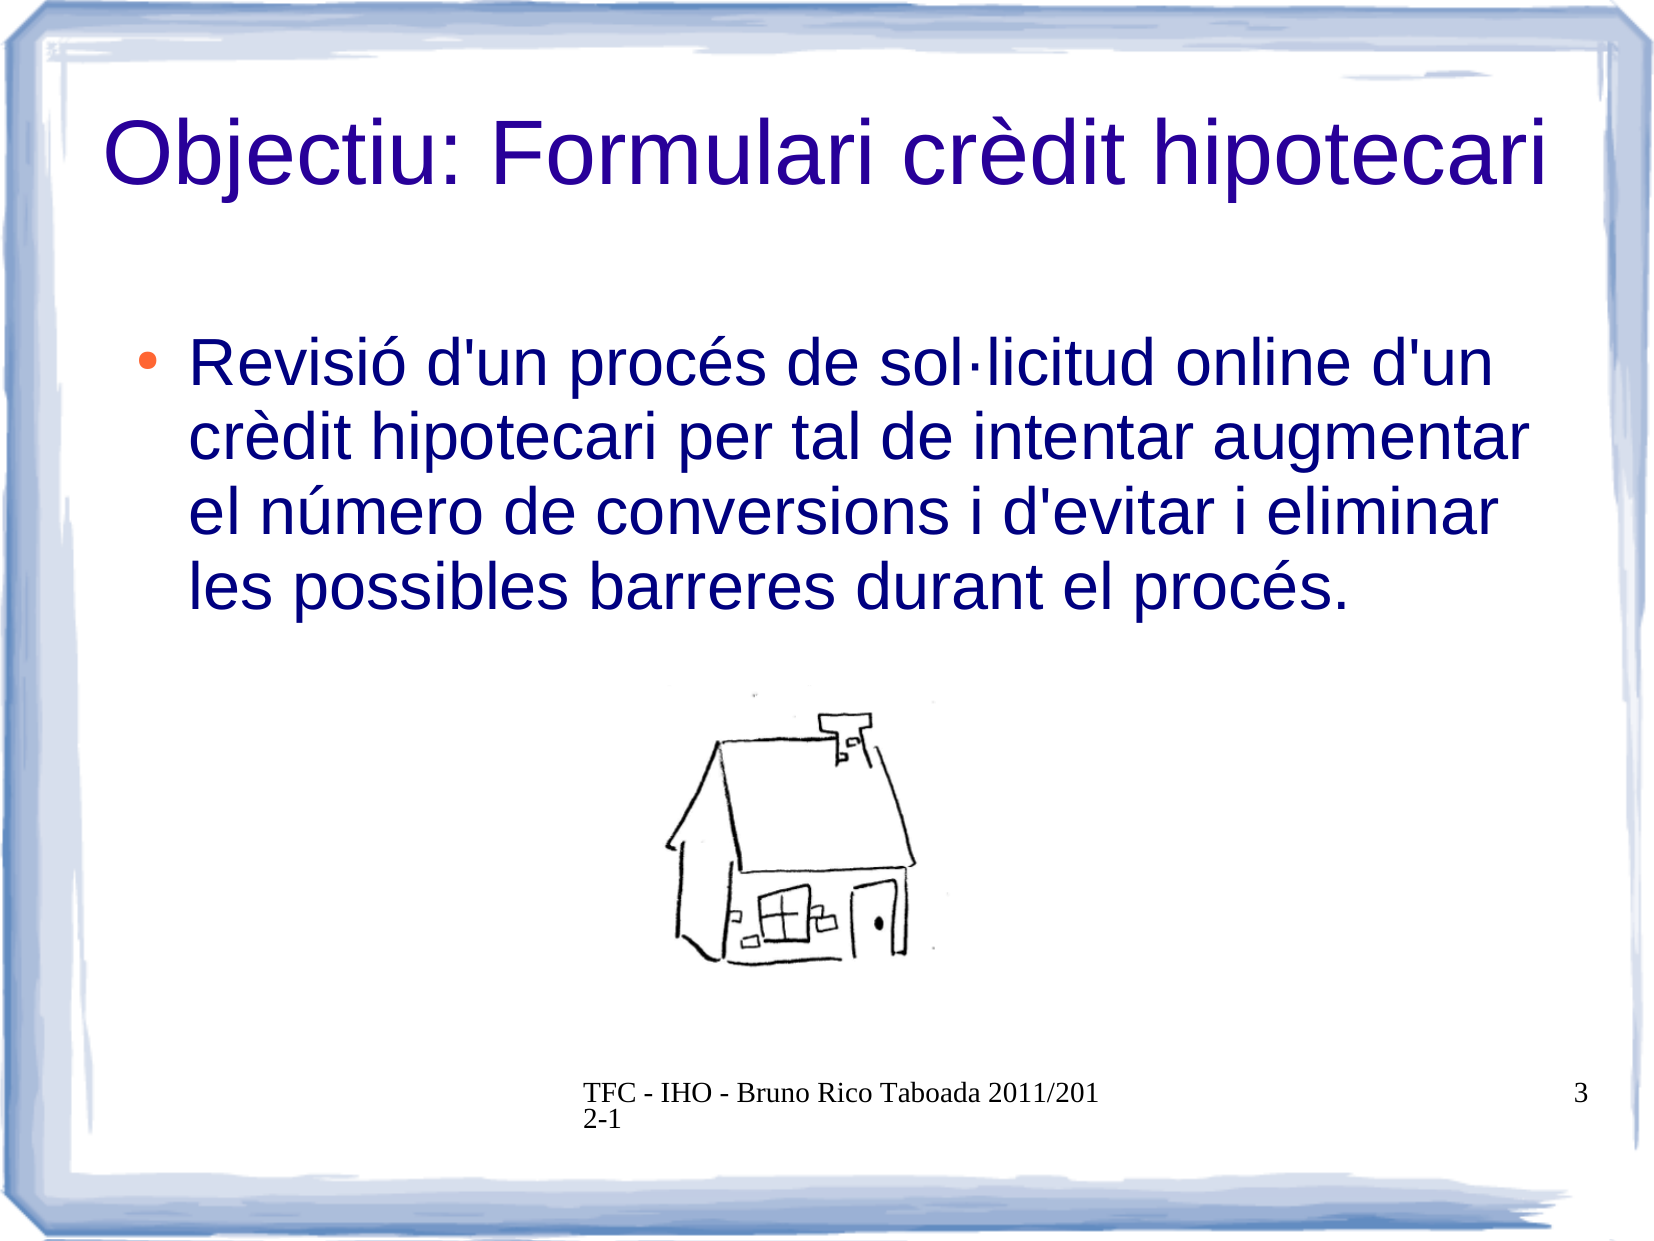

# Objectiu: Formulari crèdit hipotecari
Revisió d'un procés de sol·licitud online d'un crèdit hipotecari per tal de intentar augmentar el número de conversions i d'evitar i eliminar les possibles barreres durant el procés.
TFC - IHO - Bruno Rico Taboada 2011/2012-1
3